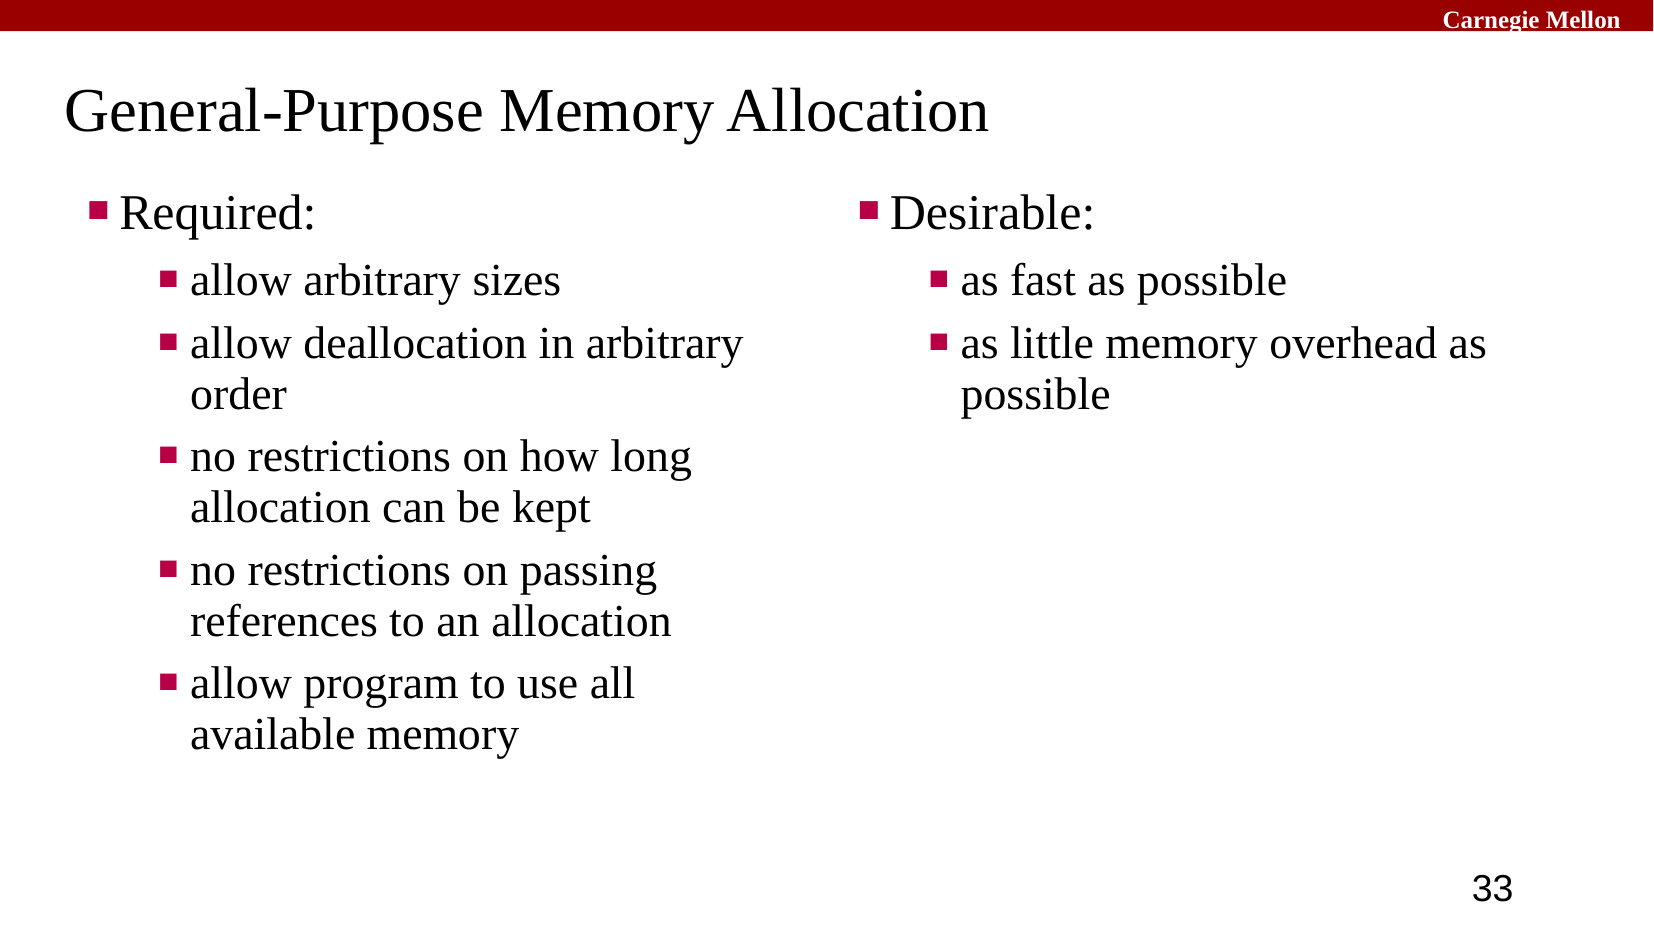

# General-Purpose Memory Allocation
Required:
allow arbitrary sizes
allow deallocation in arbitrary order
no restrictions on how long allocation can be kept
no restrictions on passing references to an allocation
allow program to use all available memory
Desirable:
as fast as possible
as little memory overhead as possible